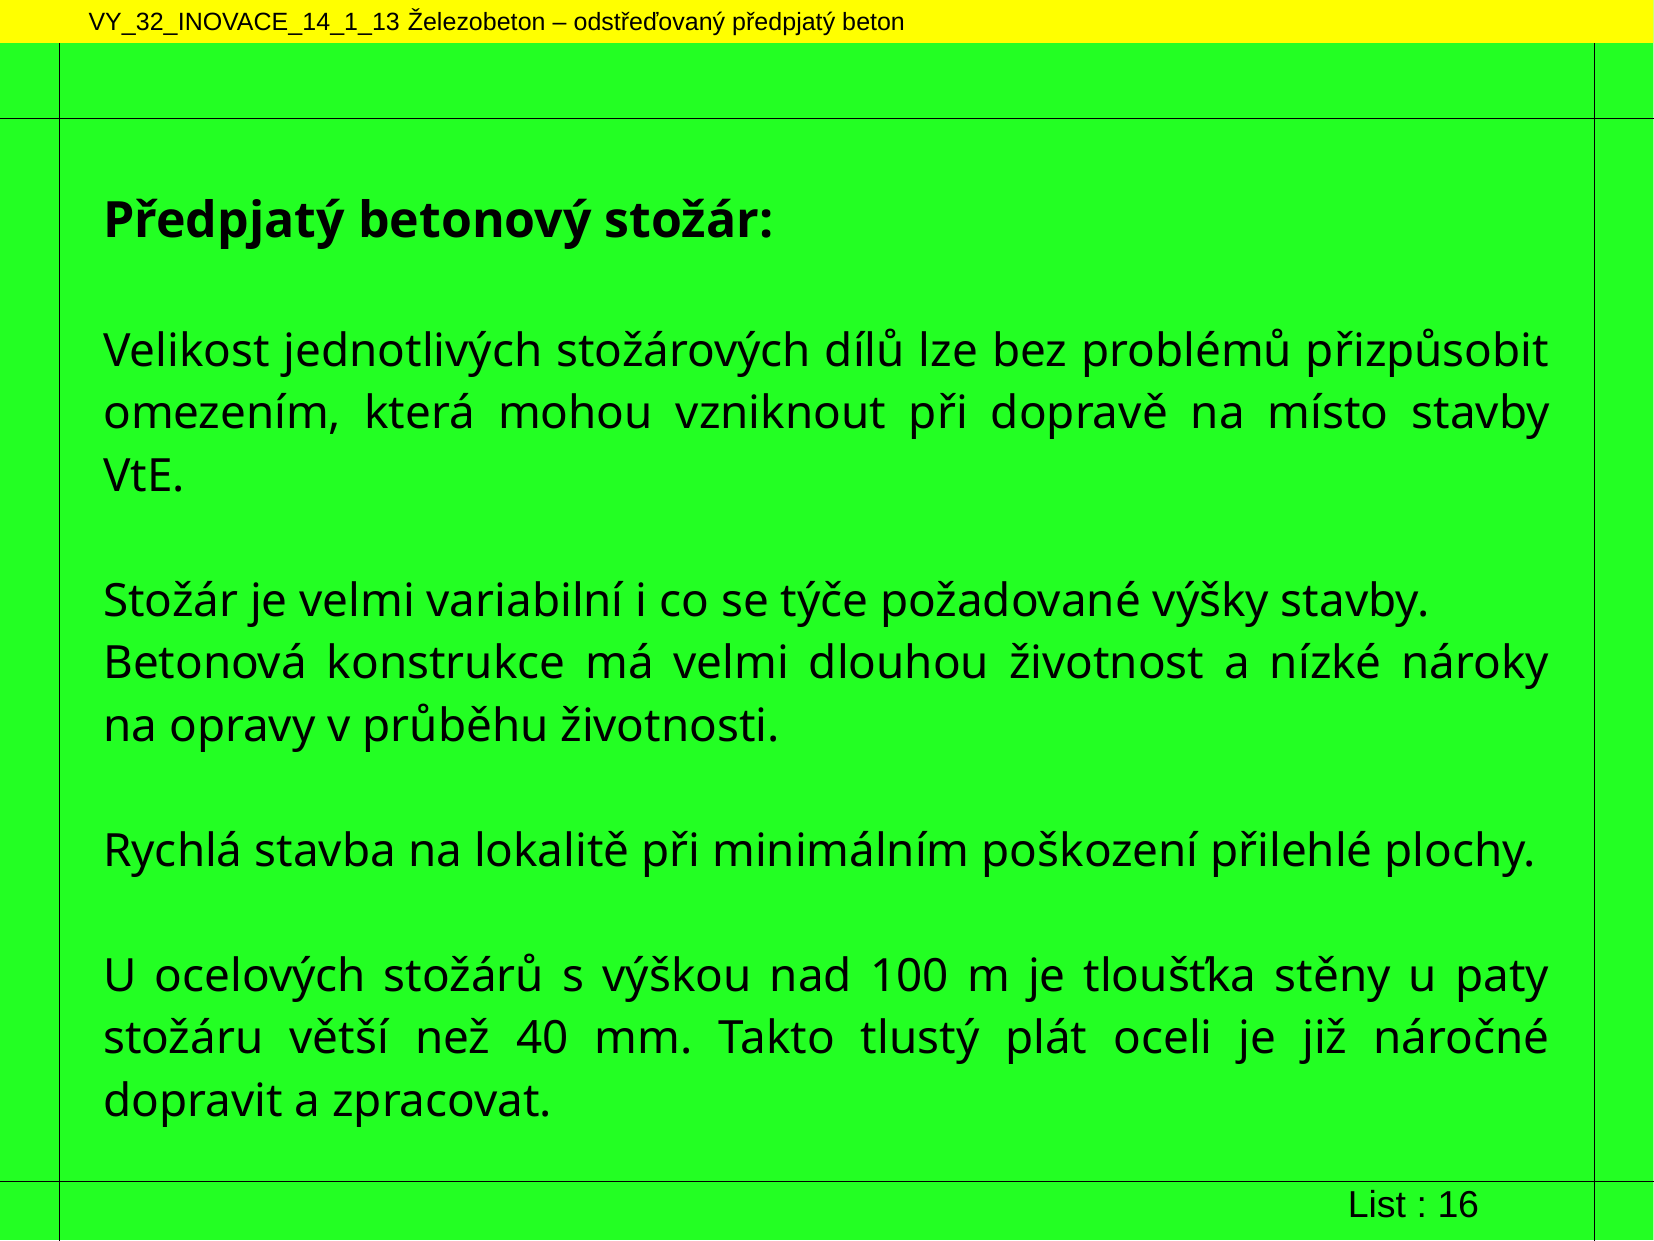

VY_32_INOVACE_14_1_13 Železobeton – odstřeďovaný předpjatý beton
Předpjatý betonový stožár:
Velikost jednotlivých stožárových dílů lze bez problémů přizpůsobit omezením, která mohou vzniknout při dopravě na místo stavby VtE.
Stožár je velmi variabilní i co se týče požadované výšky stavby.
Betonová konstrukce má velmi dlouhou životnost a nízké nároky na opravy v průběhu životnosti.
Rychlá stavba na lokalitě při minimálním poškození přilehlé plochy.
U ocelových stožárů s výškou nad 100 m je tloušťka stěny u paty stožáru větší než 40 mm. Takto tlustý plát oceli je již náročné dopravit a zpracovat.
List :